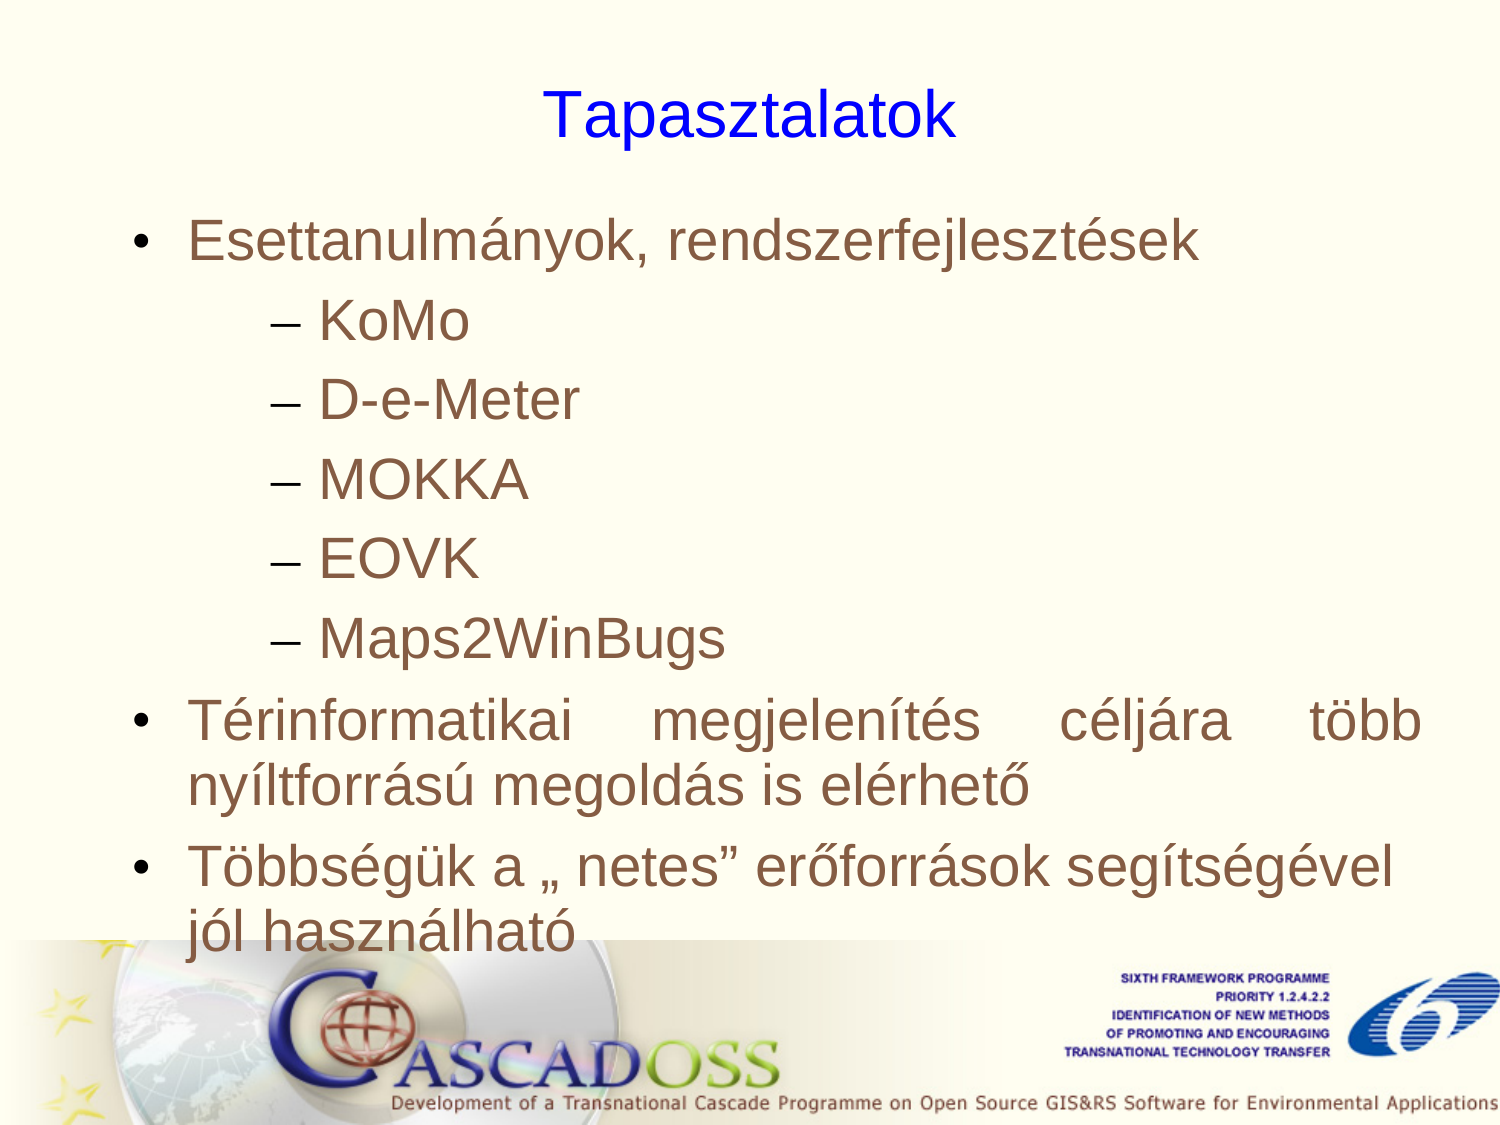

# Tapasztalatok
Esettanulmányok, rendszerfejlesztések
KoMo
D-e-Meter
MOKKA
EOVK
Maps2WinBugs
Térinformatikai megjelenítés céljára több nyíltforrású megoldás is elérhető
Többségük a „ netes” erőforrások segítségével jól használható